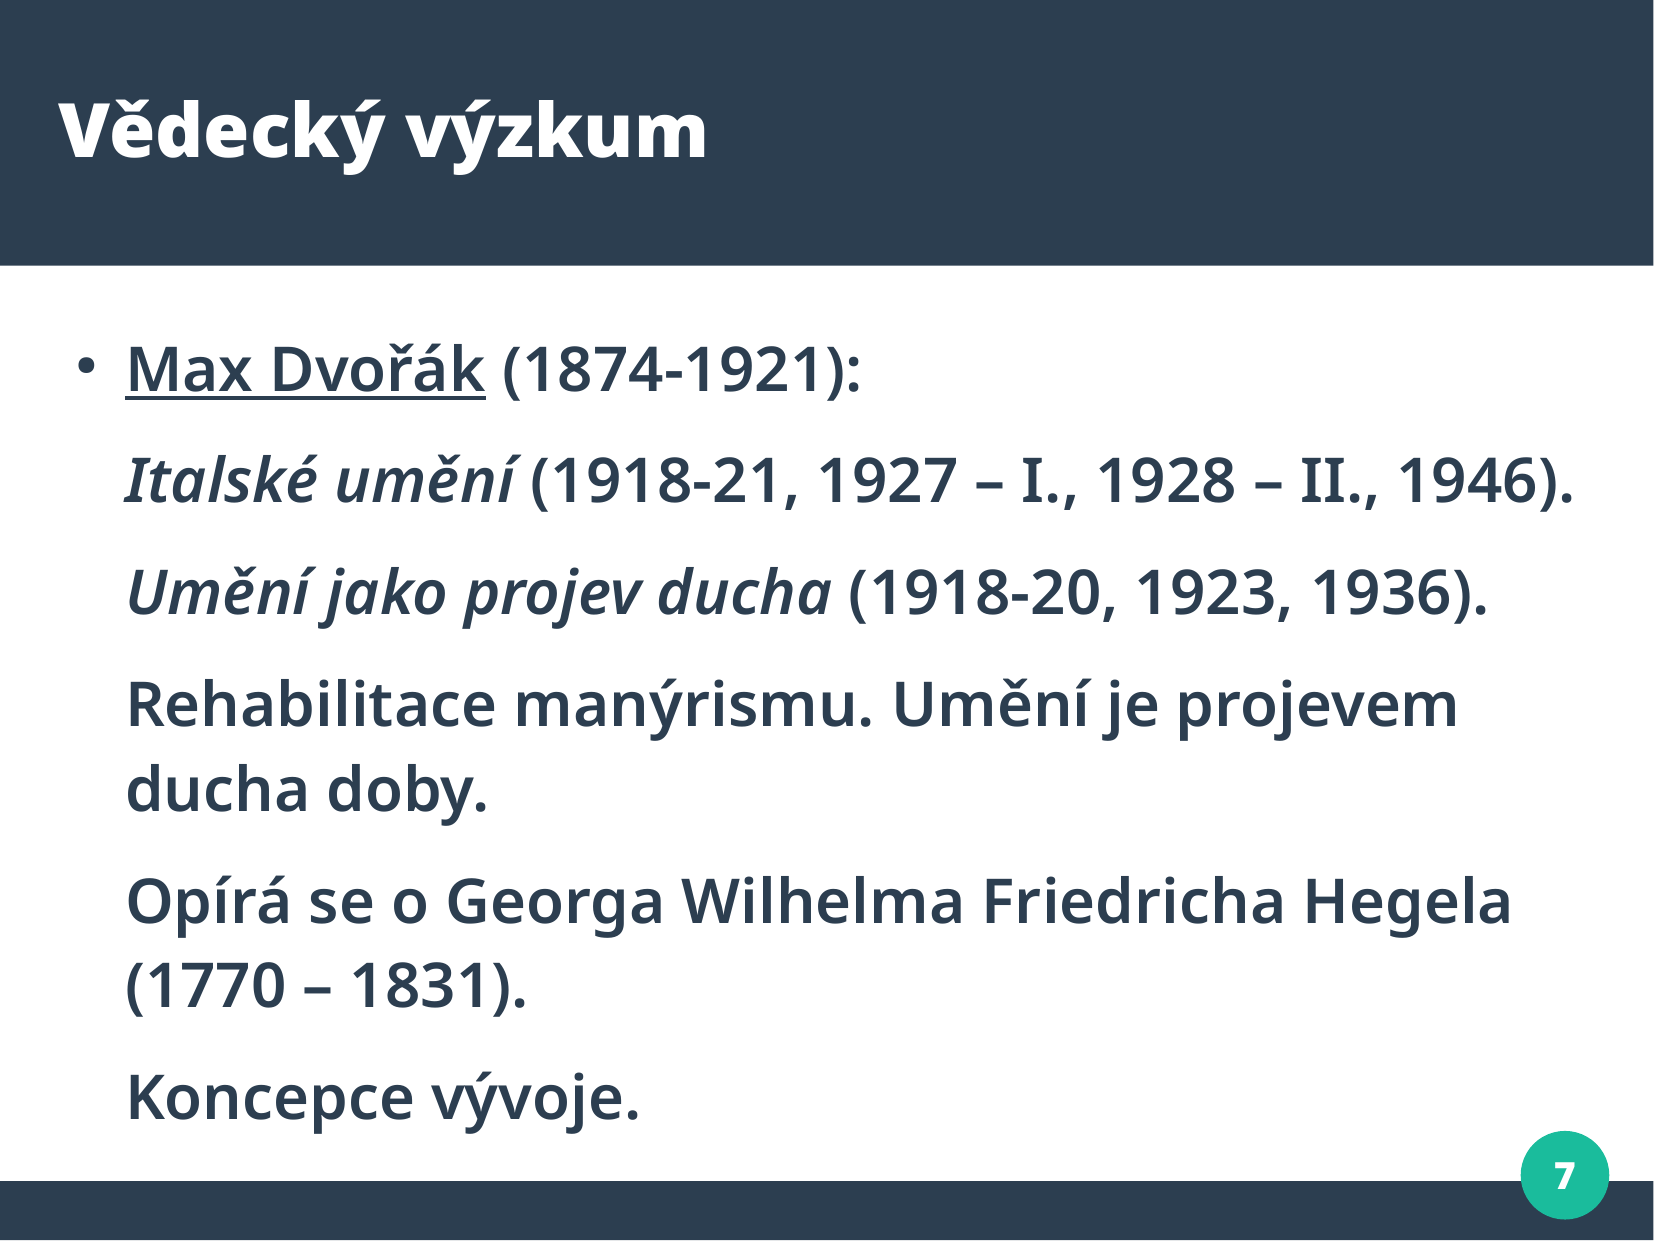

# Vědecký výzkum
Max Dvořák (1874-1921):
Italské umění (1918-21, 1927 – I., 1928 – II., 1946).
Umění jako projev ducha (1918-20, 1923, 1936).
Rehabilitace manýrismu. Umění je projevem ducha doby.
Opírá se o Georga Wilhelma Friedricha Hegela (1770 – 1831).
Koncepce vývoje.
7